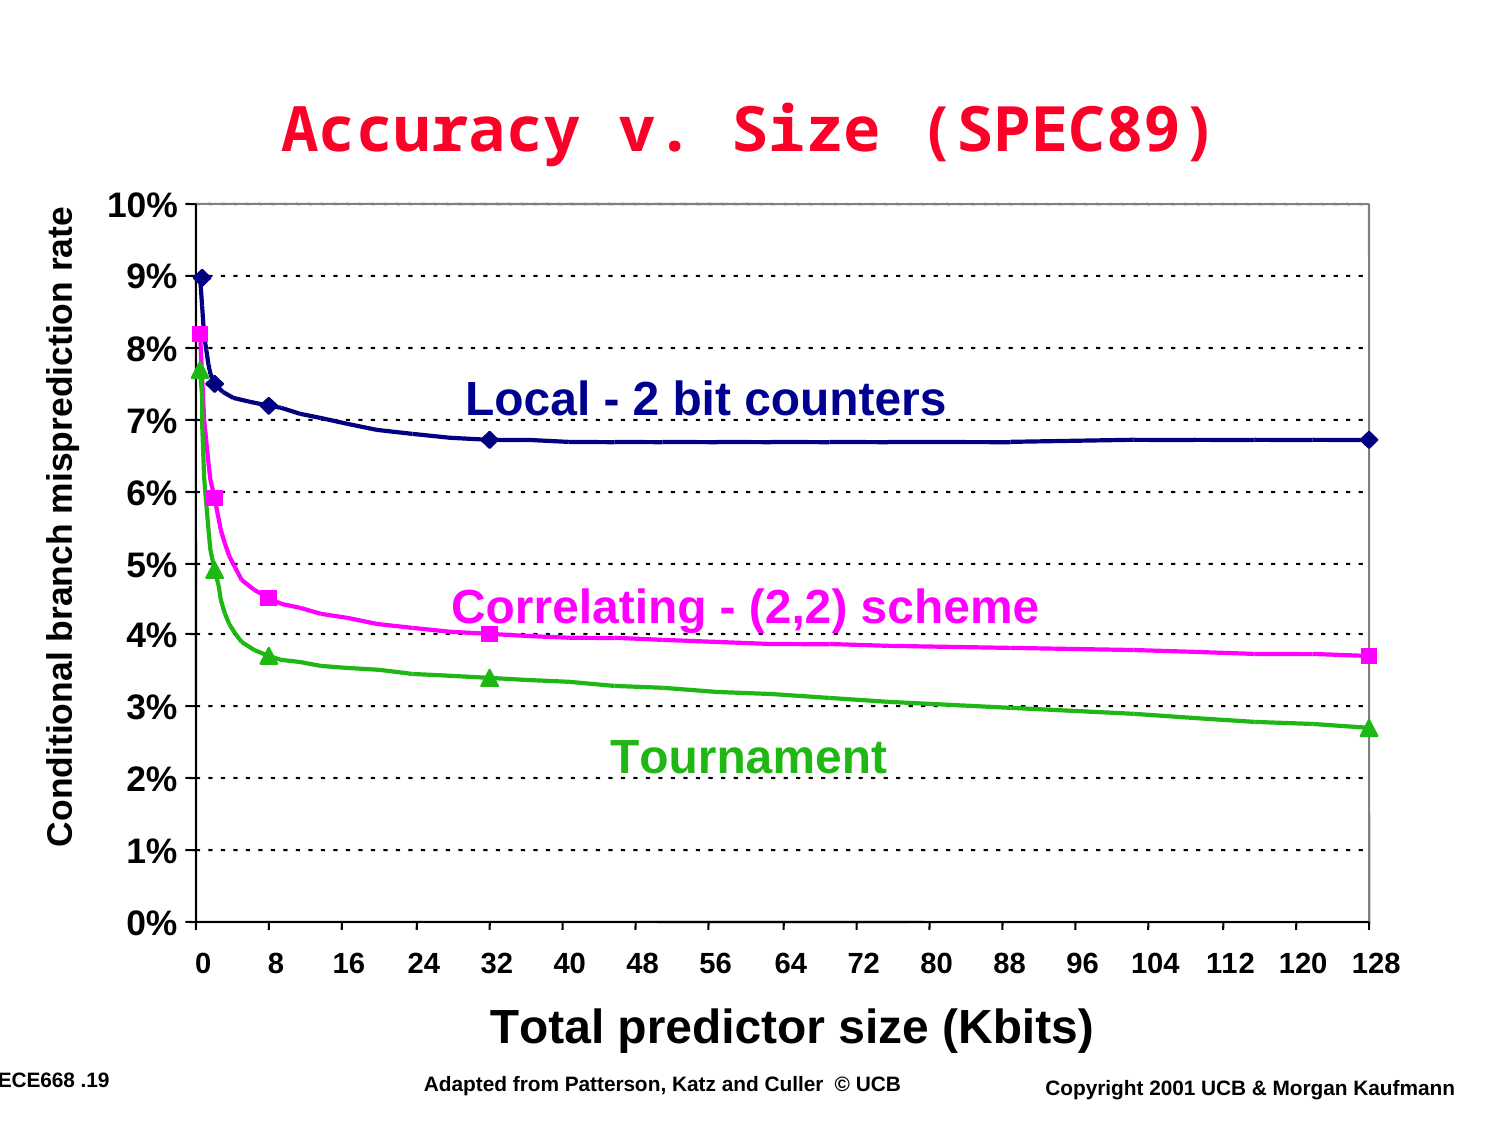

# Accuracy v. Size (SPEC89)
10%
9%
8%
Local - 2 bit counters
7%
6%
Conditional branch misprediction rate
5%
Correlating - (2,2) scheme
4%
3%
Tournament
2%
1%
0%
0
8
16
24
32
40
48
56
64
72
80
88
96
104
112
120
128
Total predictor size (Kbits)